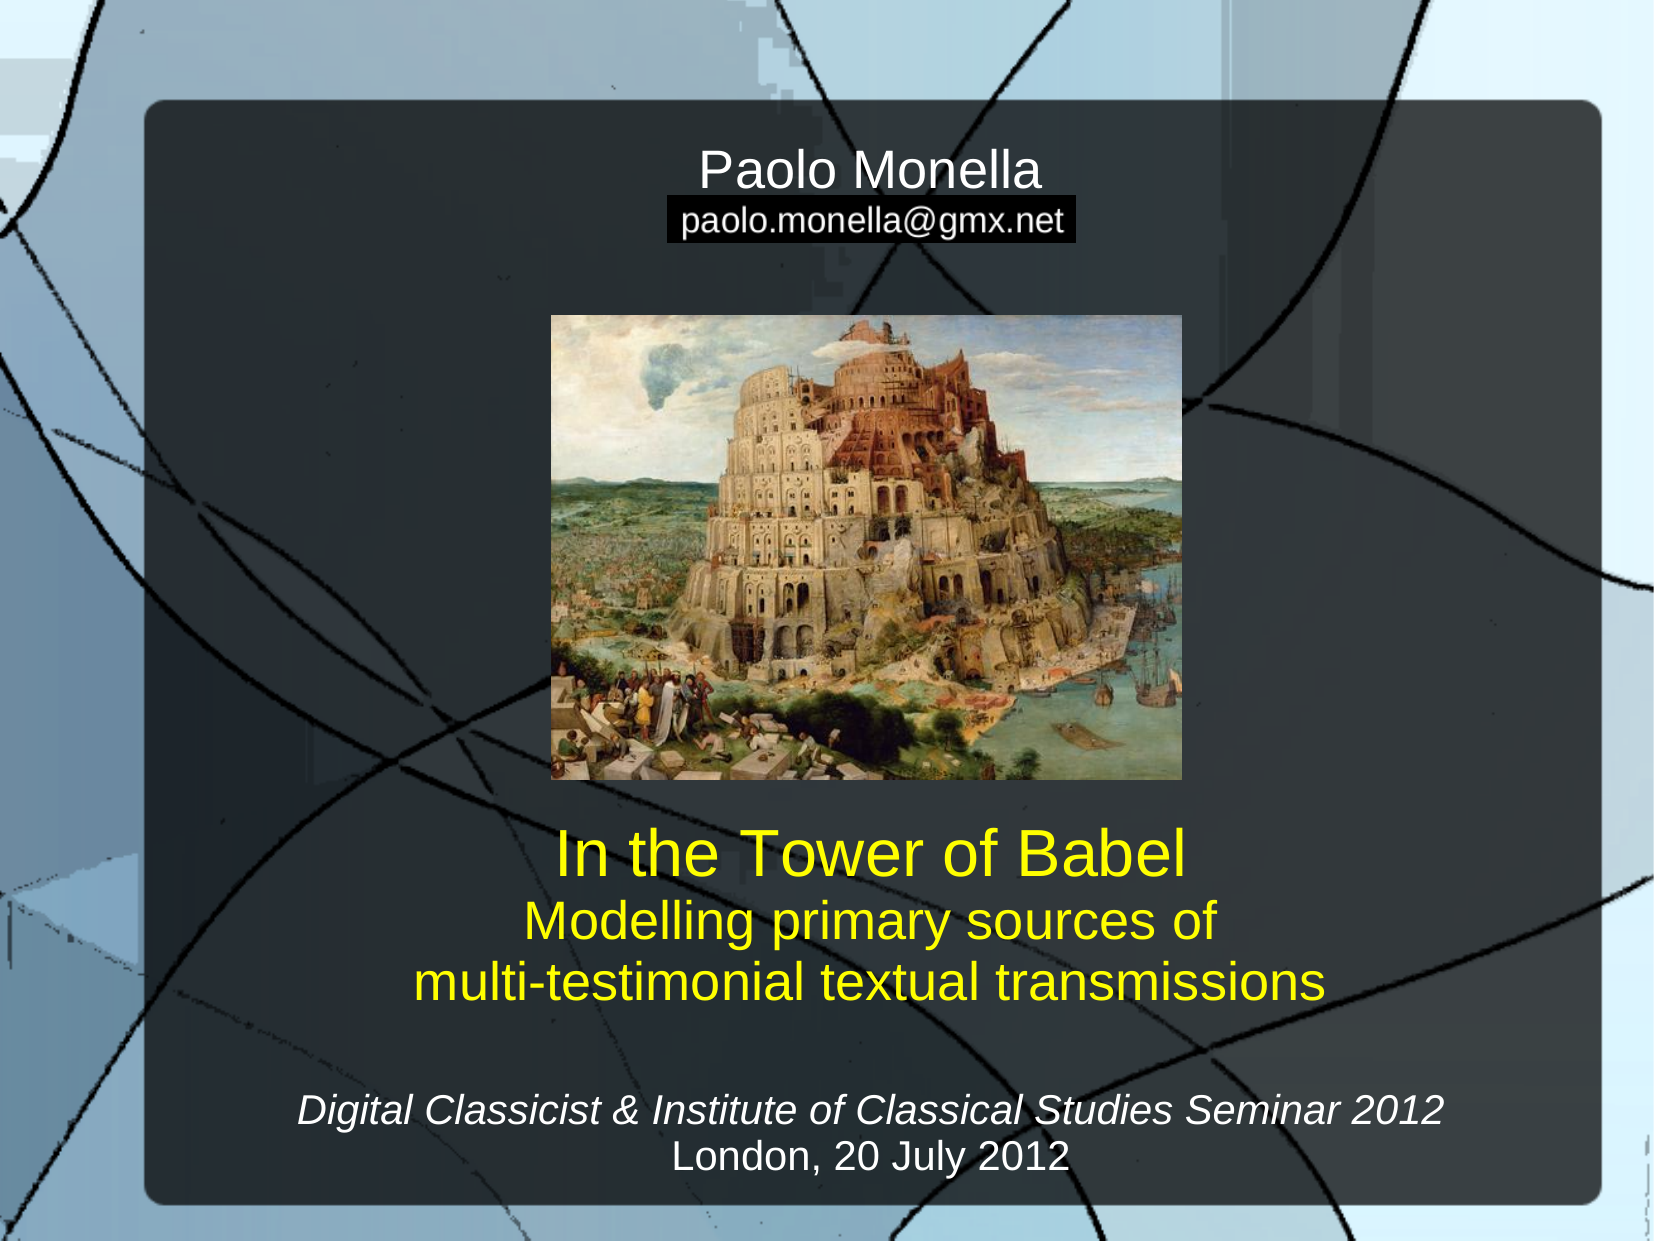

# Paolo Monella
In the Tower of Babel
Modelling primary sources of
multi-testimonial textual transmissions
Digital Classicist & Institute of Classical Studies Seminar 2012
London, 20 July 2012